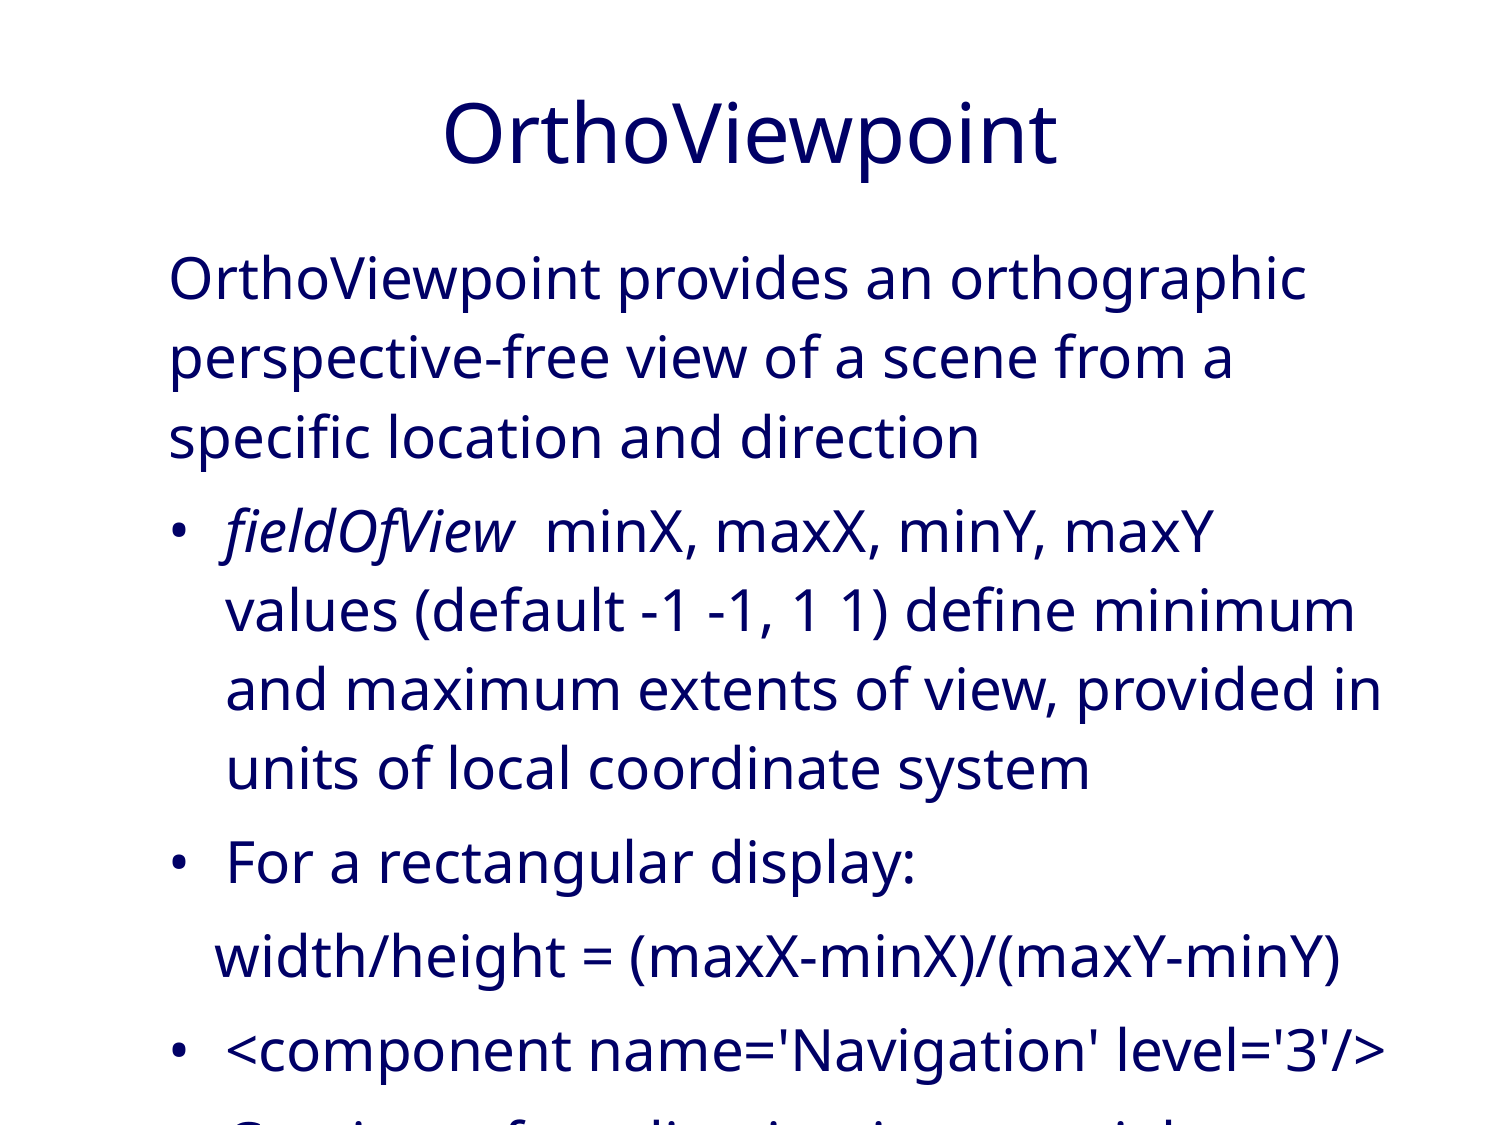

OrthoViewpoint
# OrthoViewpoint provides an orthographic perspective-free view of a scene from a specific location and direction
fieldOfView minX, maxX, minY, maxY values (default -1 -1, 1 1) define minimum and maximum extents of view, provided in units of local coordinate system
For a rectangular display:
 width/height = (maxX-minX)/(maxY-minY)
<component name='Navigation' level='3'/>
Caution: often disorienting, special uses only